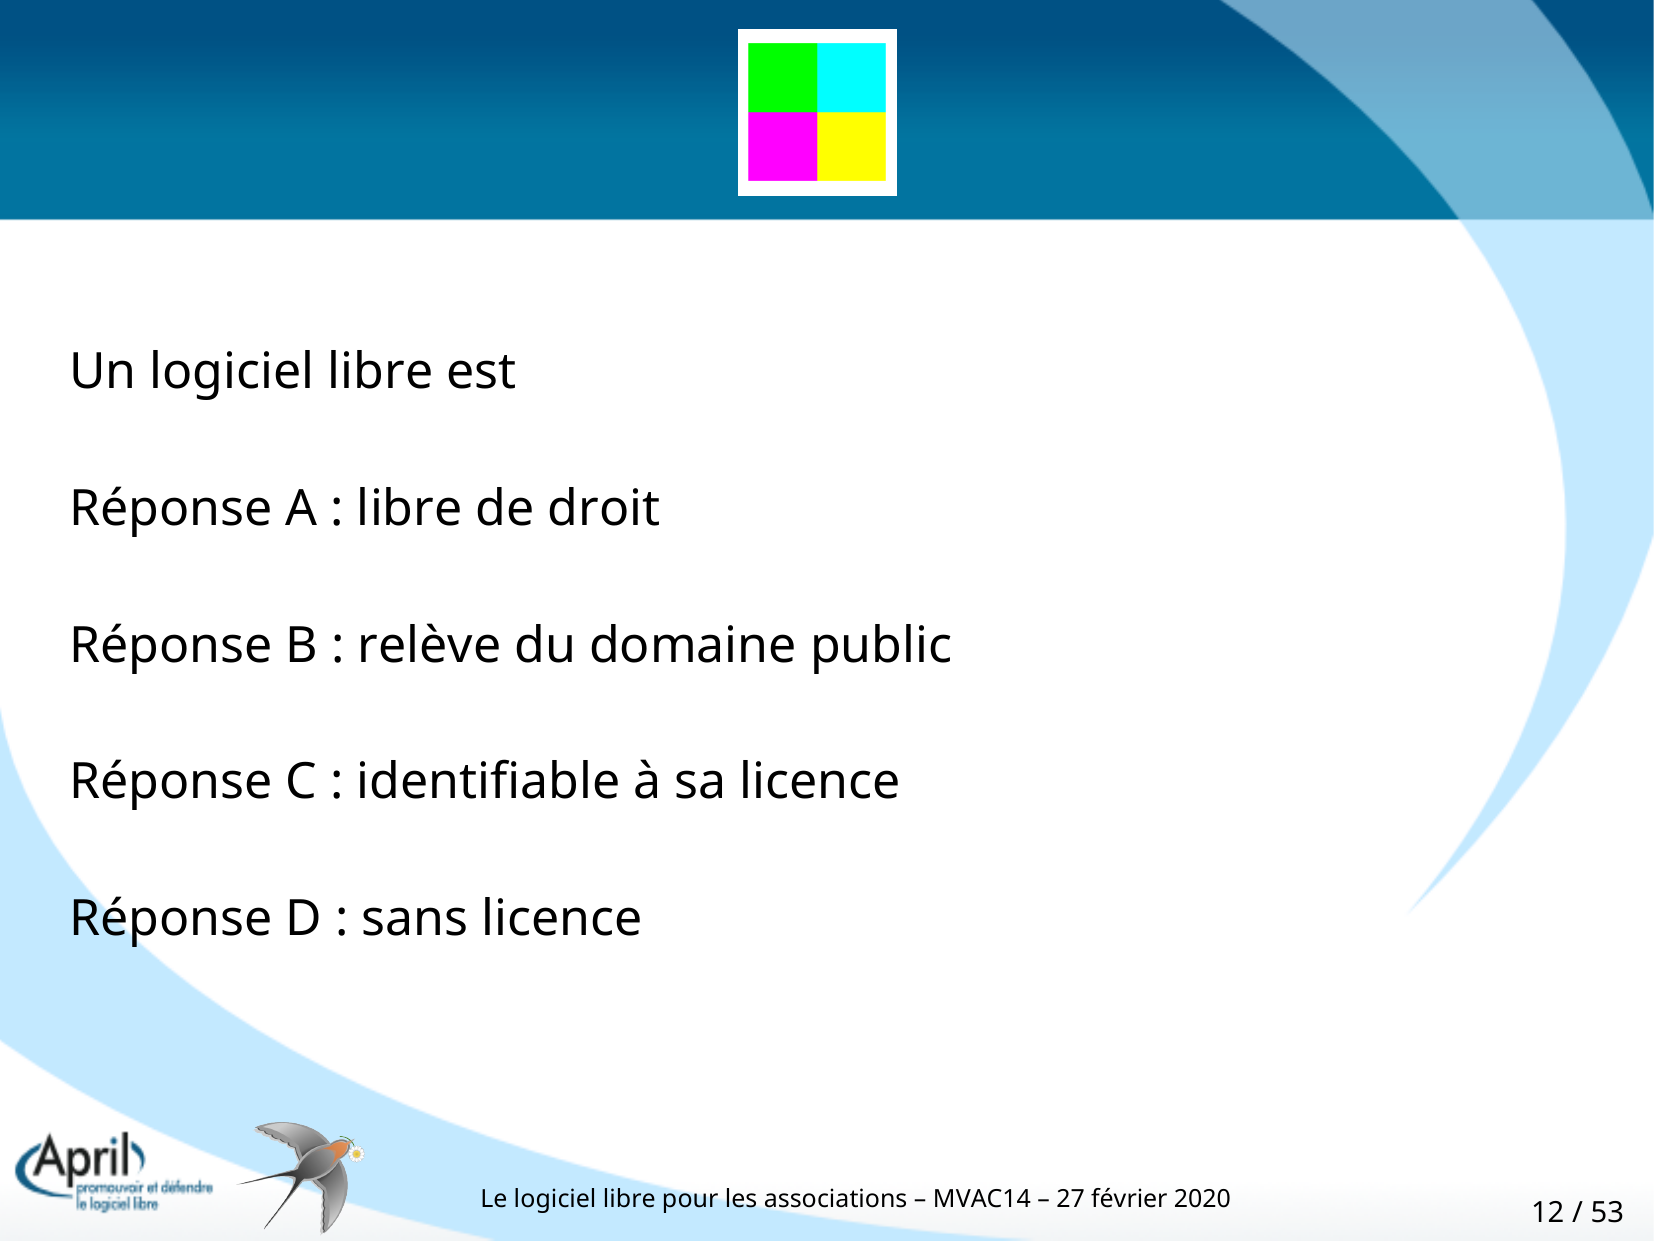

Un logiciel libre est
Réponse A : libre de droit
Réponse B : relève du domaine public
Réponse C : identifiable à sa licence
Réponse D : sans licence
12
POSS 2018